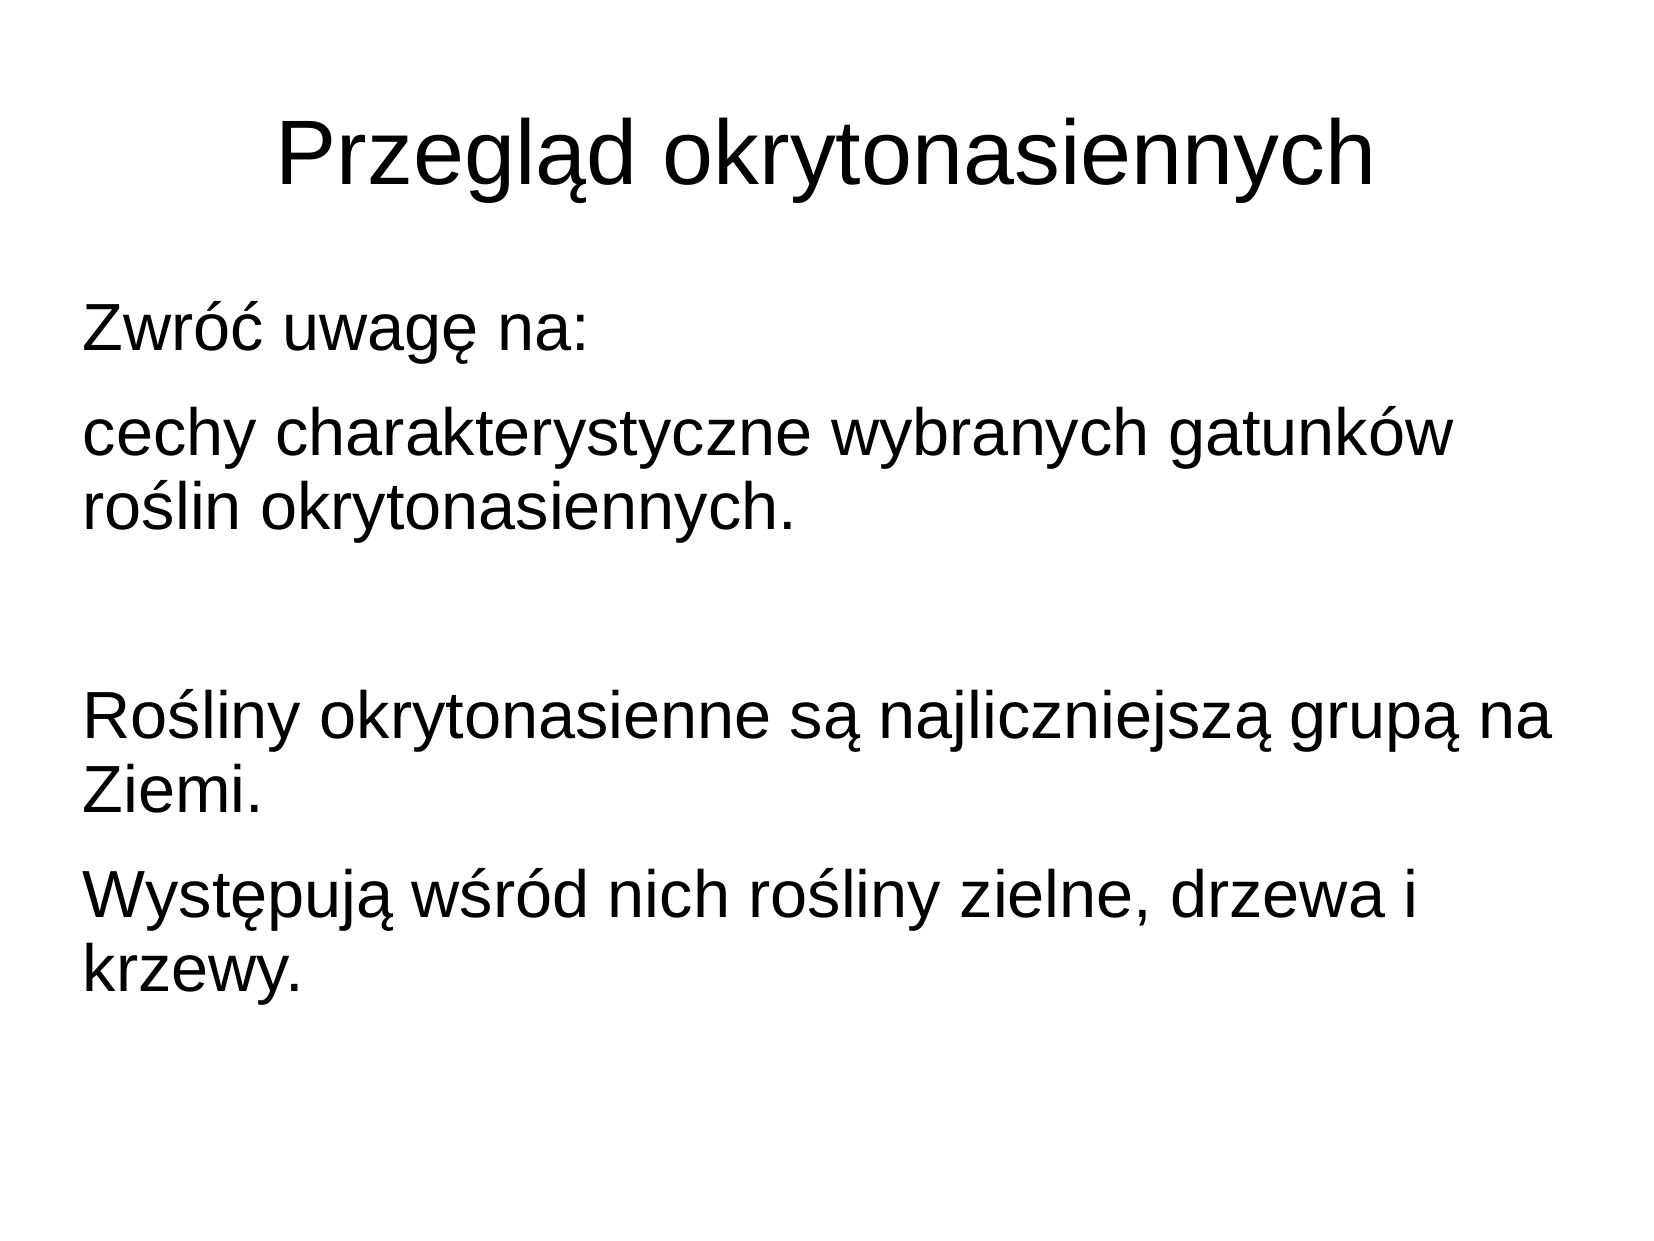

# Przegląd okrytonasiennych
Zwróć uwagę na:
cechy charakterystyczne wybranych gatunków roślin okrytonasiennych.
Rośliny okrytonasienne są najliczniejszą grupą na Ziemi.
Występują wśród nich rośliny zielne, drzewa i krzewy.